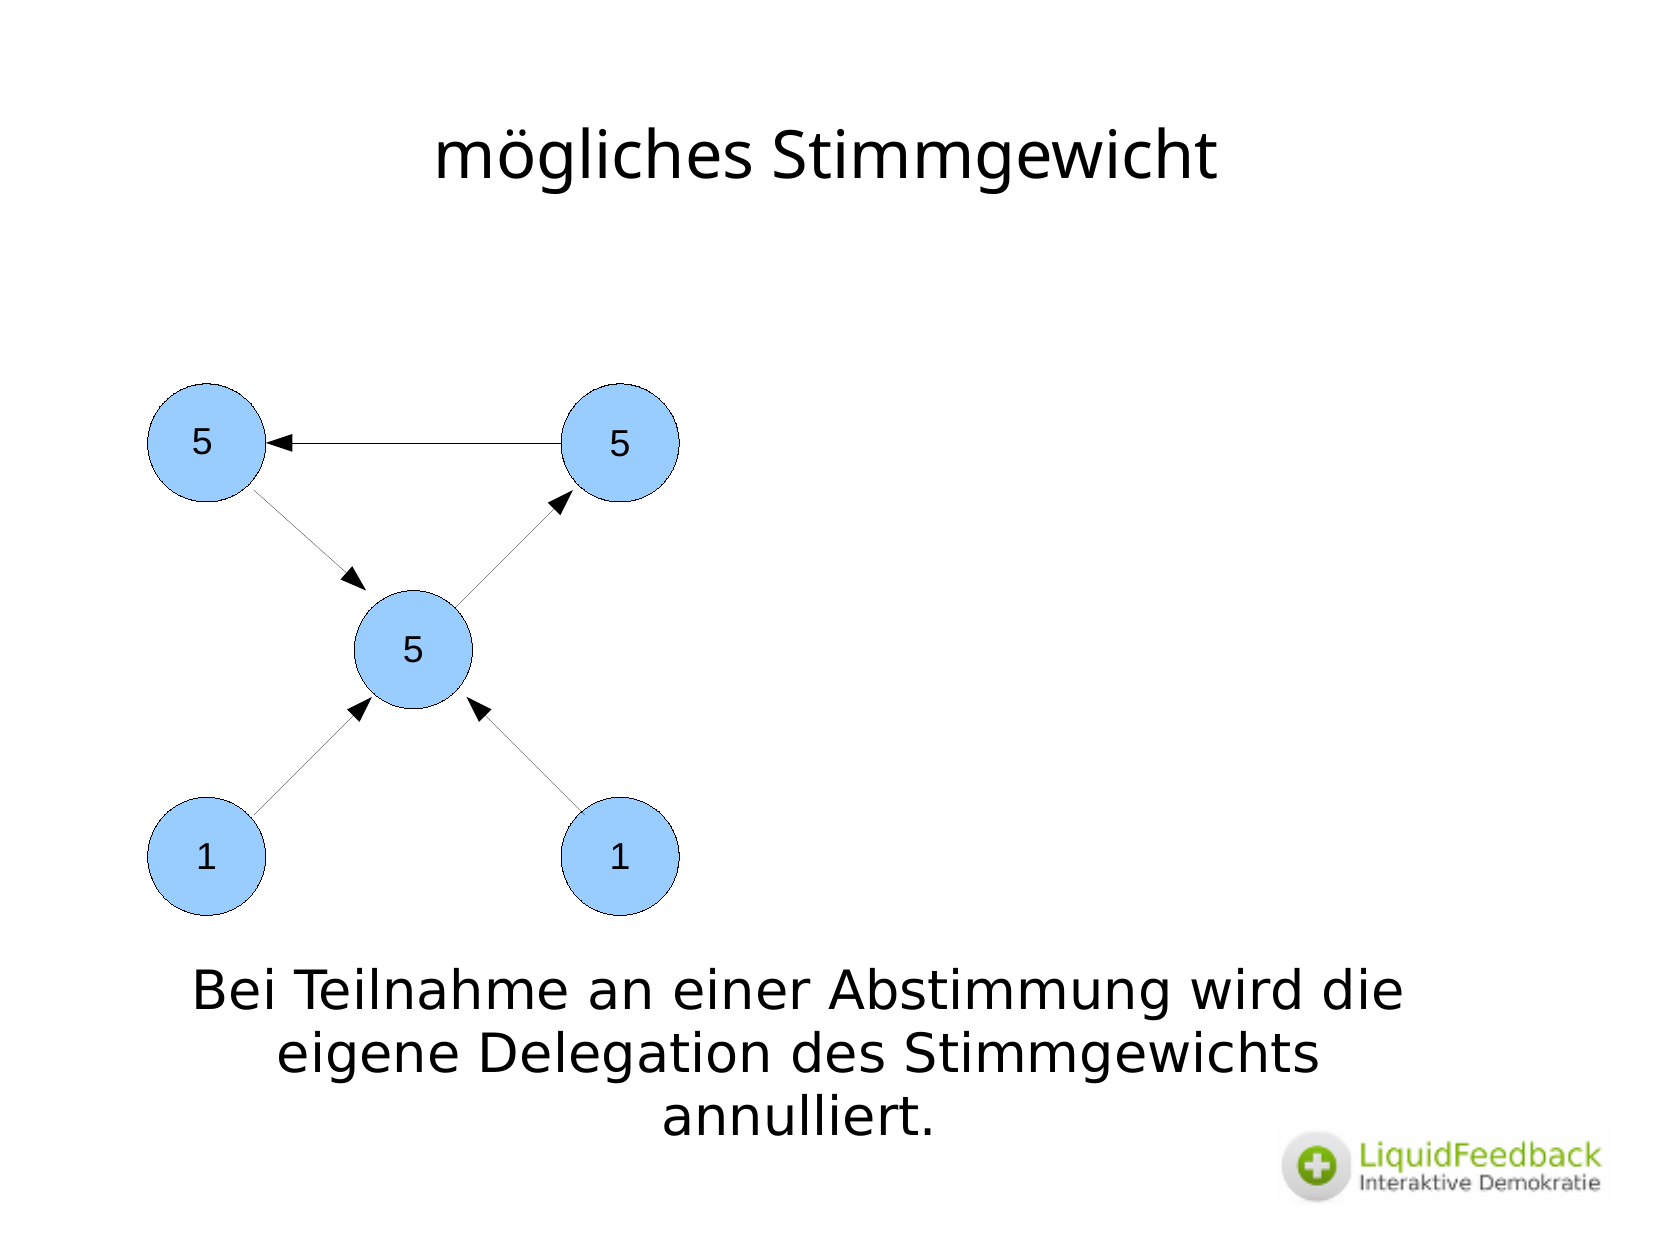

# mögliches Stimmgewicht
5
5
5
1
1
Bei Teilnahme an einer Abstimmung wird die eigene Delegation des Stimmgewichts annulliert.